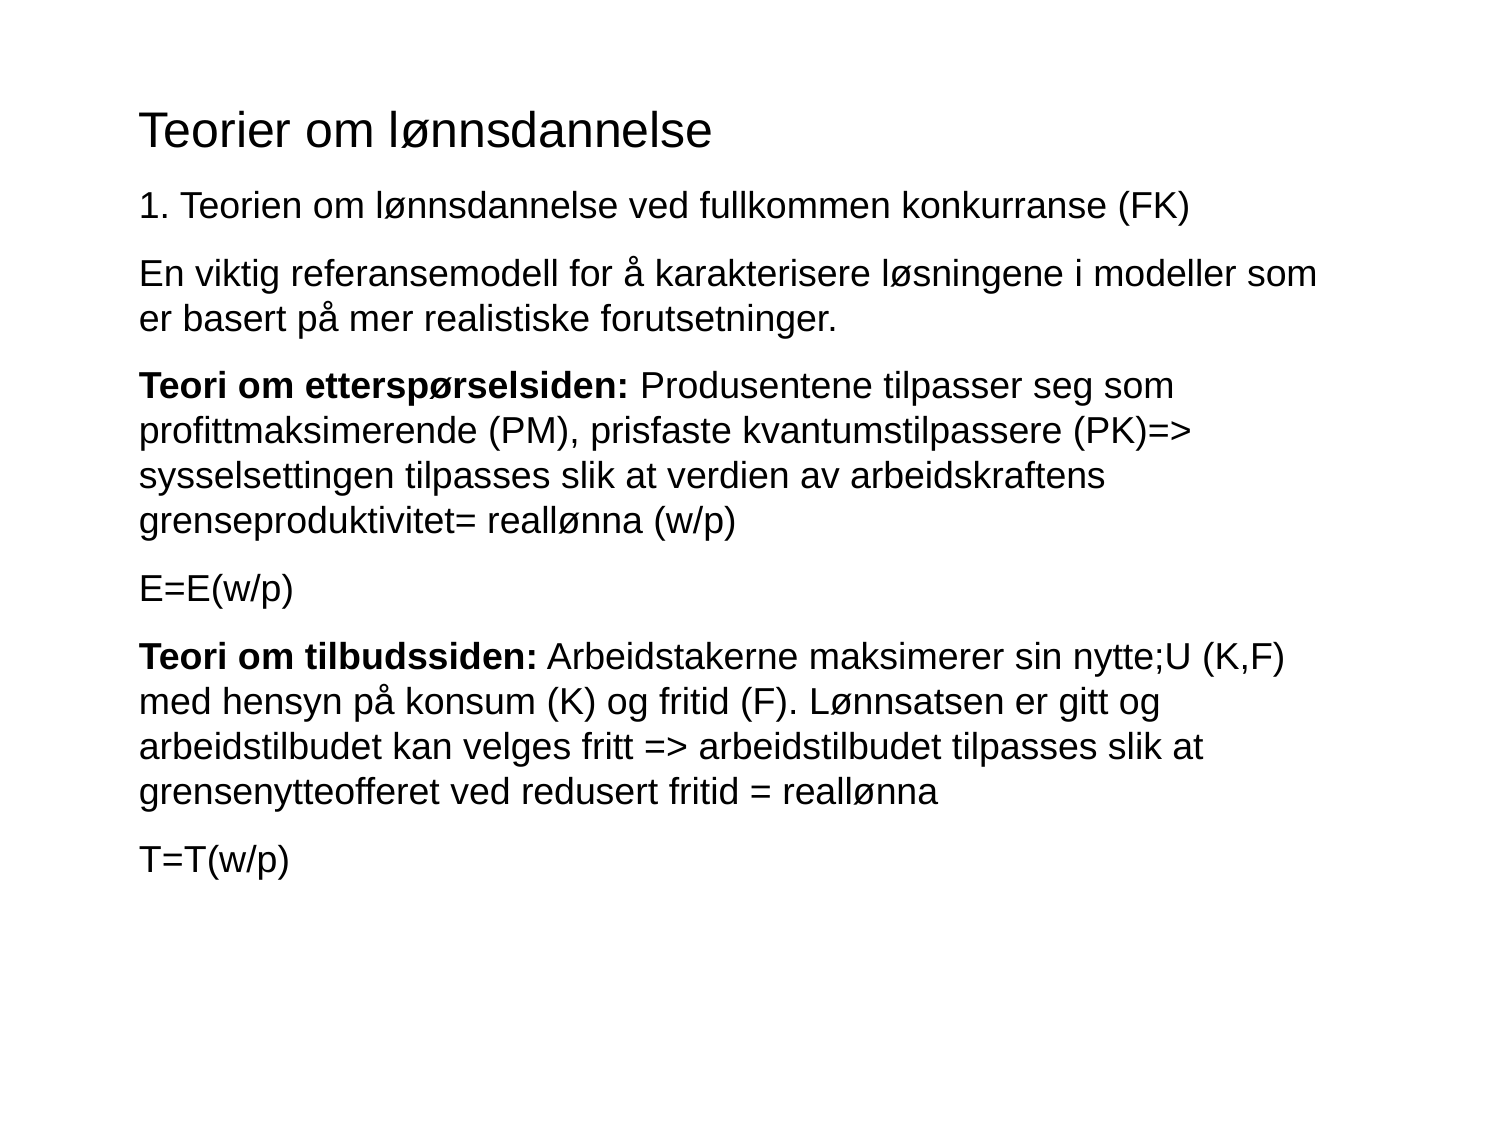

Teorier om lønnsdannelse
1. Teorien om lønnsdannelse ved fullkommen konkurranse (FK)
En viktig referansemodell for å karakterisere løsningene i modeller som er basert på mer realistiske forutsetninger.
Teori om etterspørselsiden: Produsentene tilpasser seg som profittmaksimerende (PM), prisfaste kvantumstilpassere (PK)=> sysselsettingen tilpasses slik at verdien av arbeidskraftens grenseproduktivitet= reallønna (w/p)
E=E(w/p)
Teori om tilbudssiden: Arbeidstakerne maksimerer sin nytte;U (K,F) med hensyn på konsum (K) og fritid (F). Lønnsatsen er gitt og arbeidstilbudet kan velges fritt => arbeidstilbudet tilpasses slik at grensenytteofferet ved redusert fritid = reallønna
T=T(w/p)